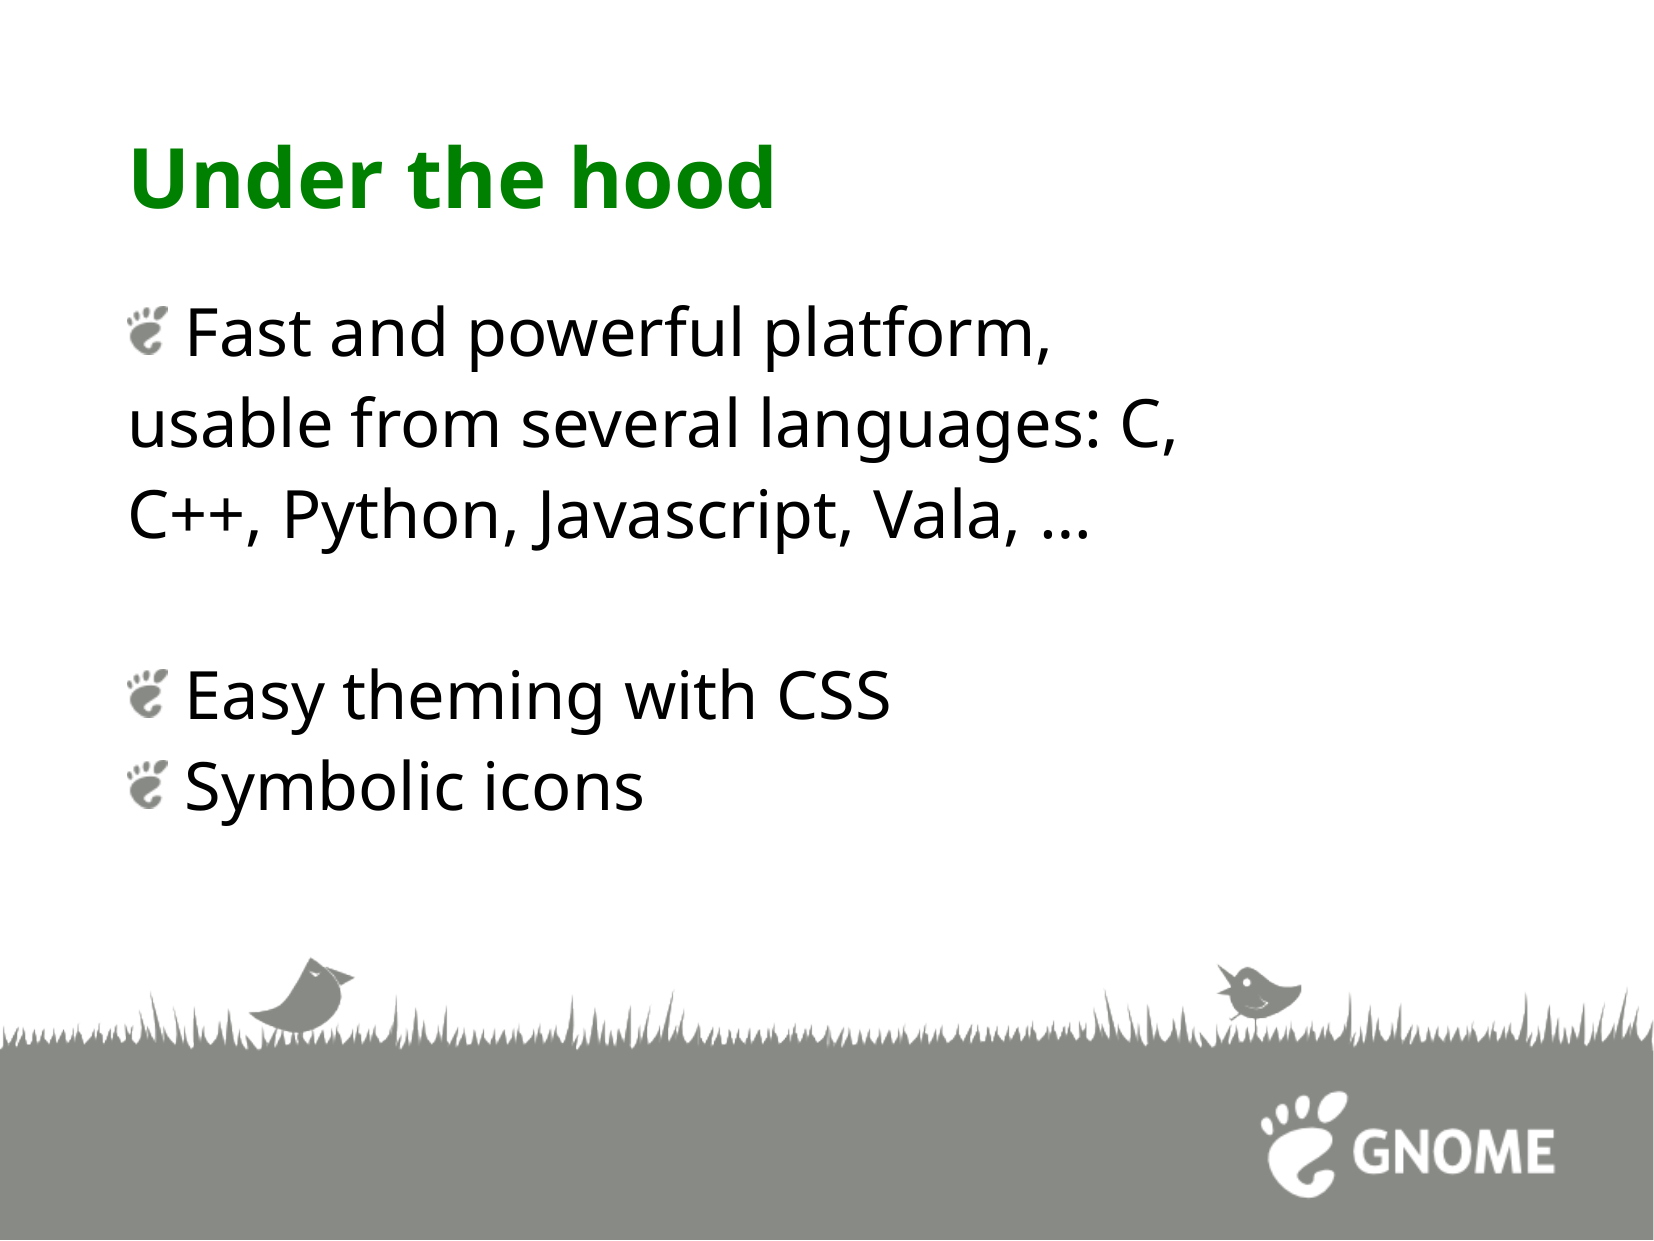

Under the hood
 Fast and powerful platform, usable from several languages: C, C++, Python, Javascript, Vala, …
 Easy theming with CSS
 Symbolic icons